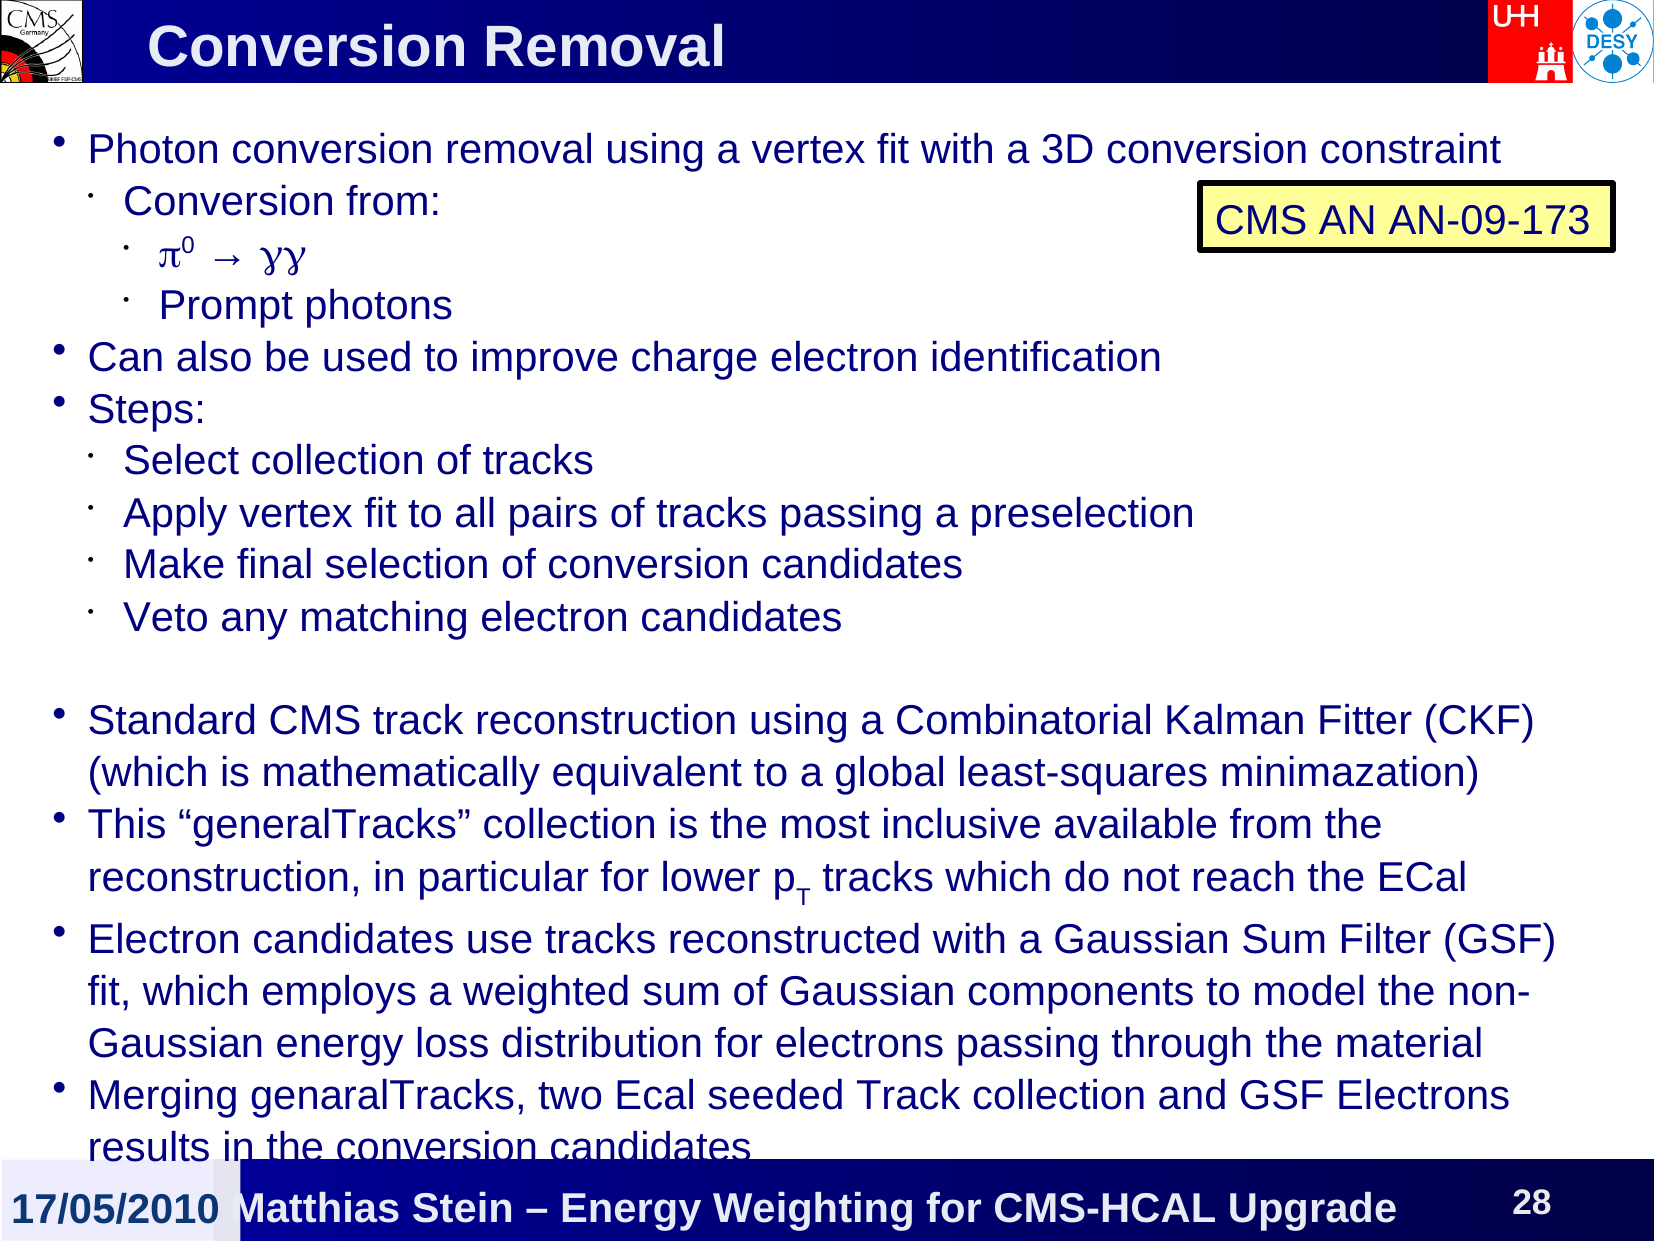

# Conversion Removal
Photon conversion removal using a vertex fit with a 3D conversion constraint
Conversion from:
0 → 
Prompt photons
Can also be used to improve charge electron identification
Steps:
Select collection of tracks
Apply vertex fit to all pairs of tracks passing a preselection
Make final selection of conversion candidates
Veto any matching electron candidates
Standard CMS track reconstruction using a Combinatorial Kalman Fitter (CKF) (which is mathematically equivalent to a global least-squares minimazation)
This “generalTracks” collection is the most inclusive available from the reconstruction, in particular for lower pT tracks which do not reach the ECal
Electron candidates use tracks reconstructed with a Gaussian Sum Filter (GSF) fit, which employs a weighted sum of Gaussian components to model the non-Gaussian energy loss distribution for electrons passing through the material
Merging genaralTracks, two Ecal seeded Track collection and GSF Electrons results in the conversion candidates
CMS AN AN-09-173